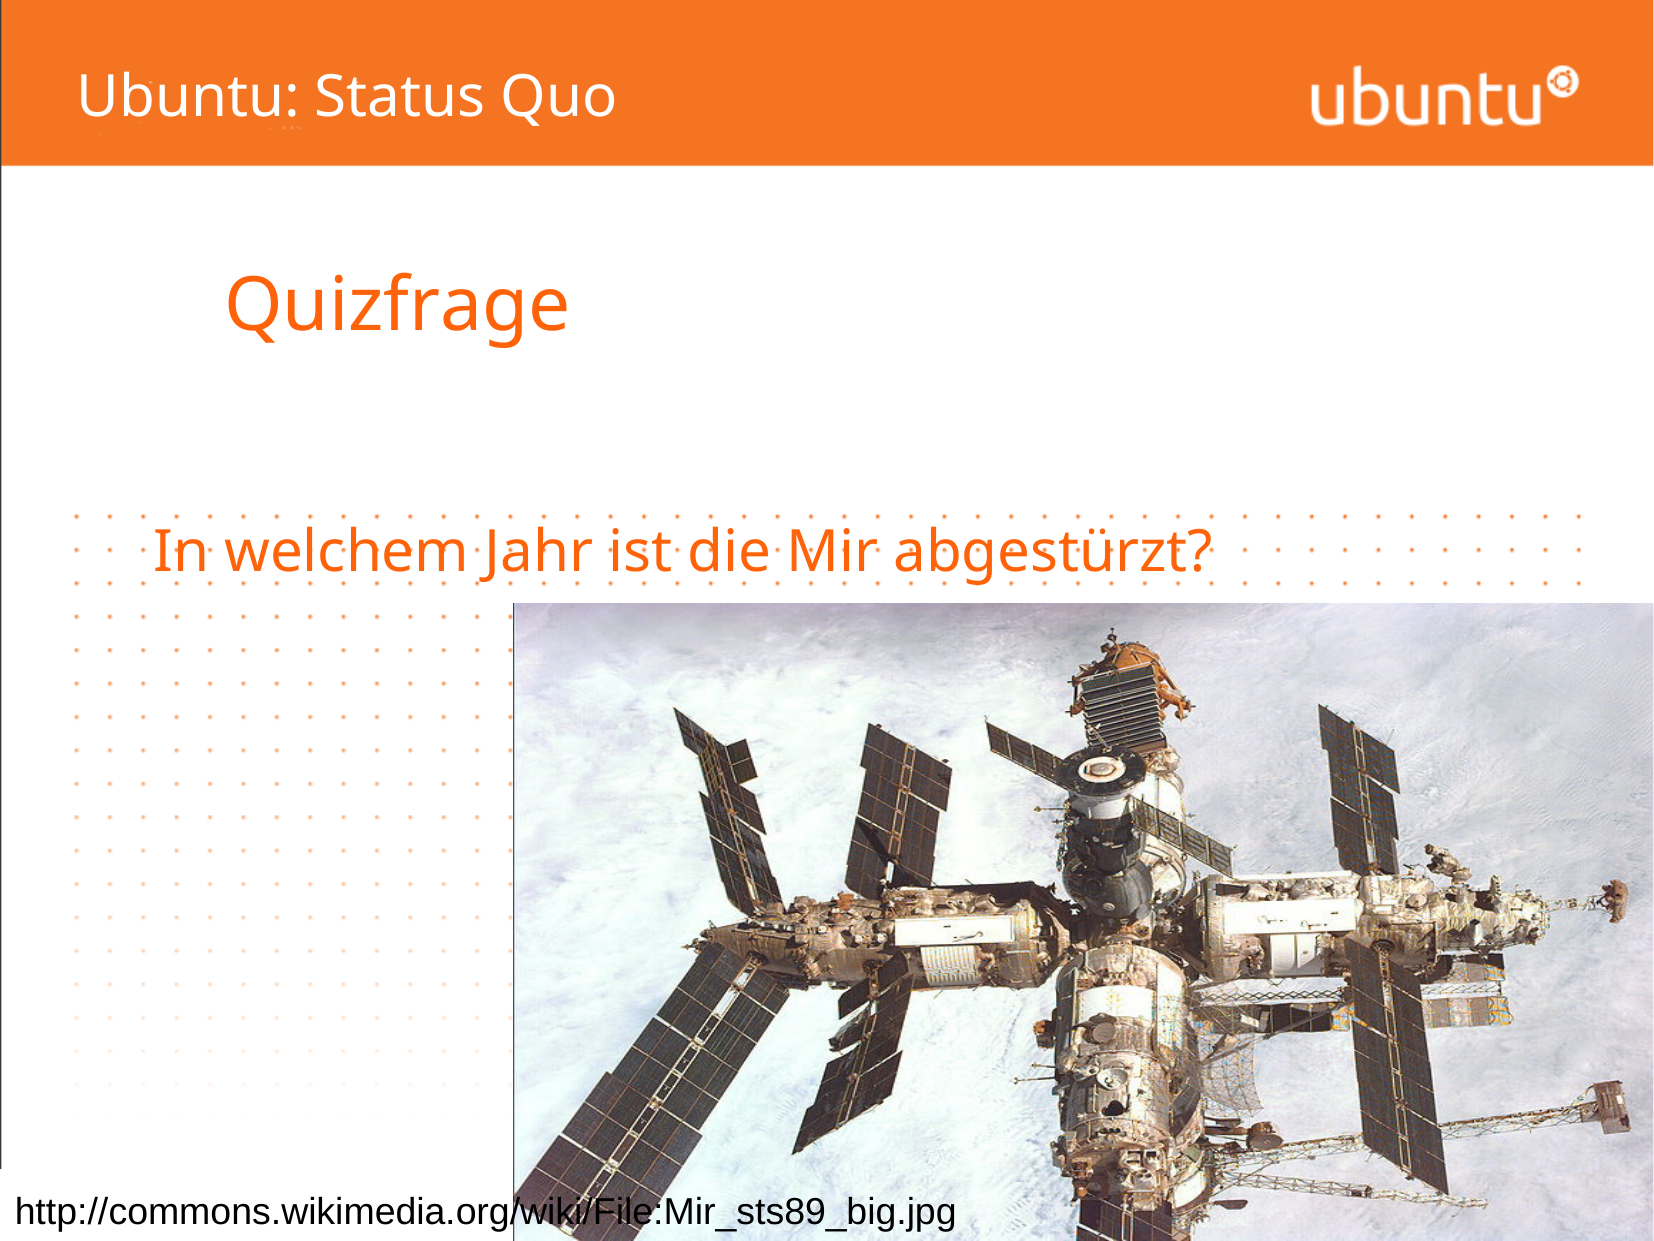

# Ubuntu: Status Quo
Quizfrage
In welchem Jahr ist die Mir abgestürzt?
http://commons.wikimedia.org/wiki/File:Mir_sts89_big.jpg